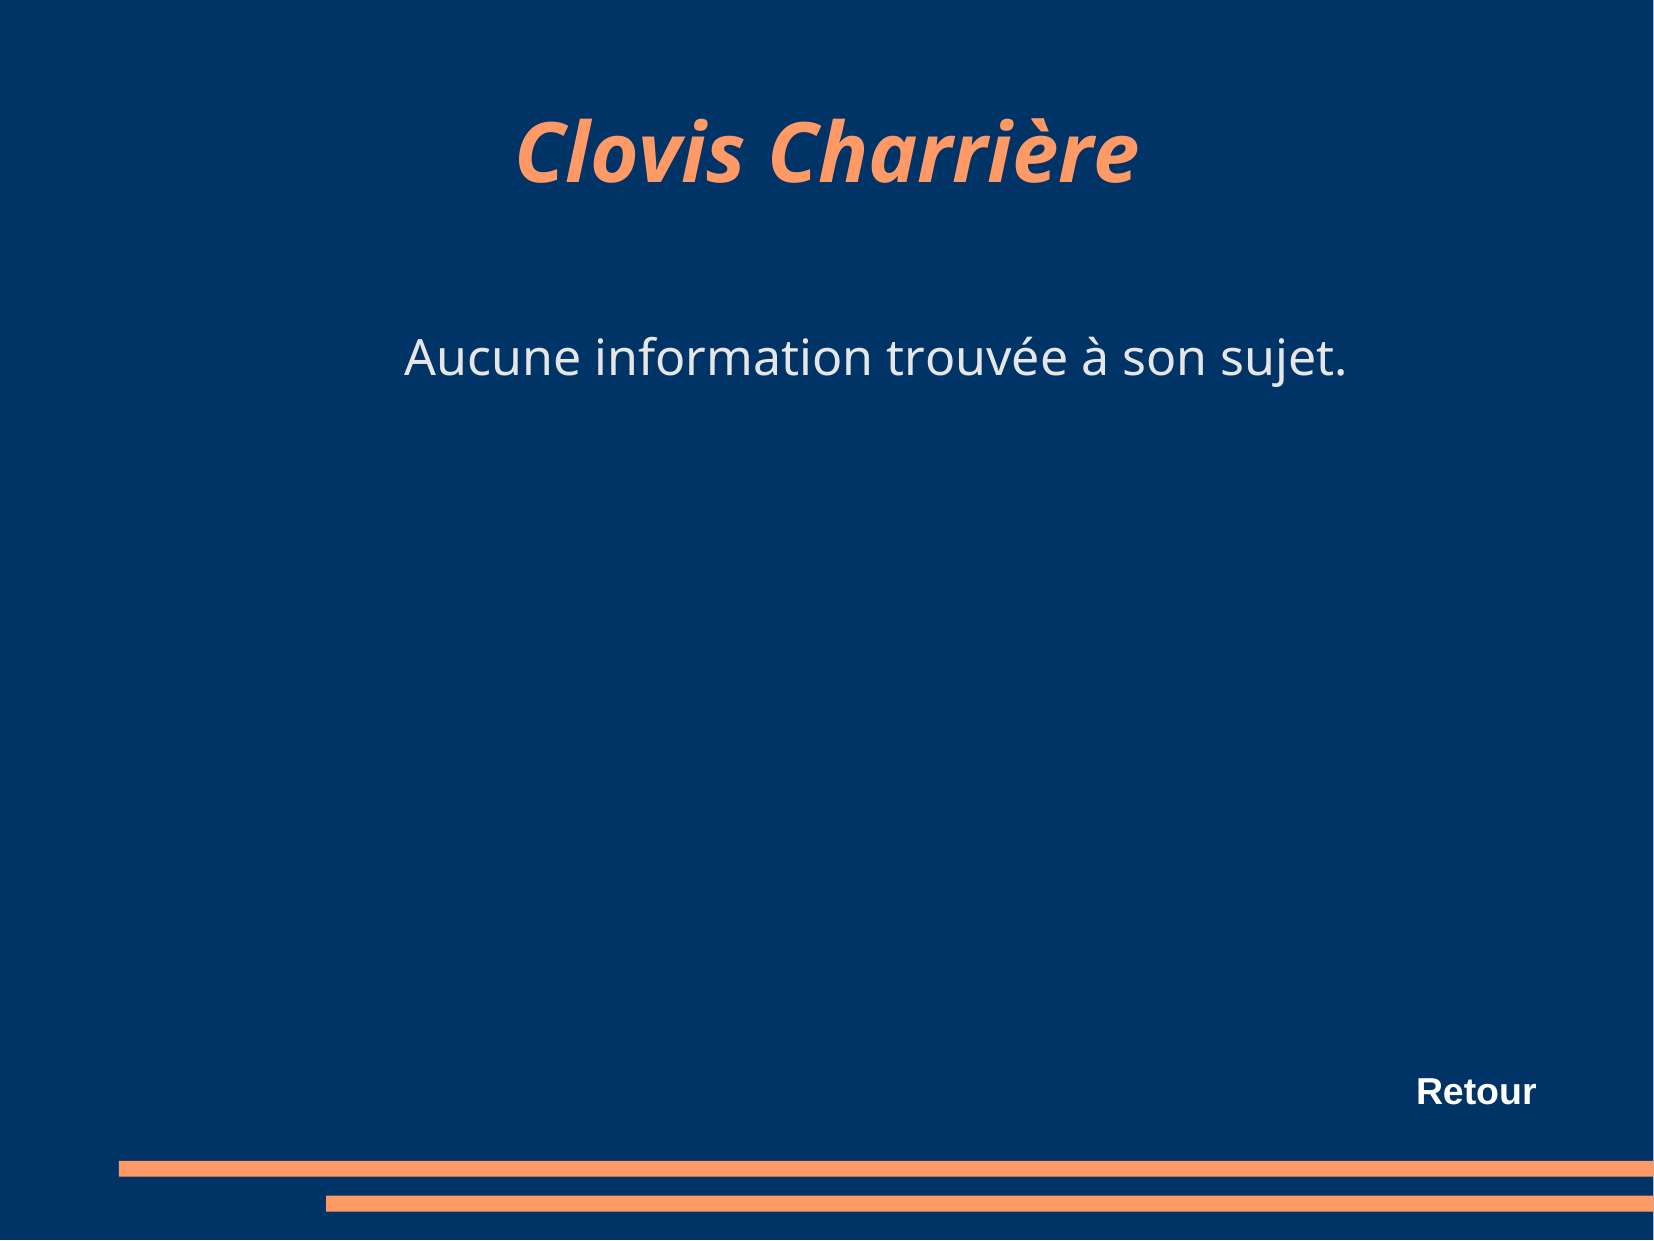

# Clovis Charrière
Aucune information trouvée à son sujet.
Retour